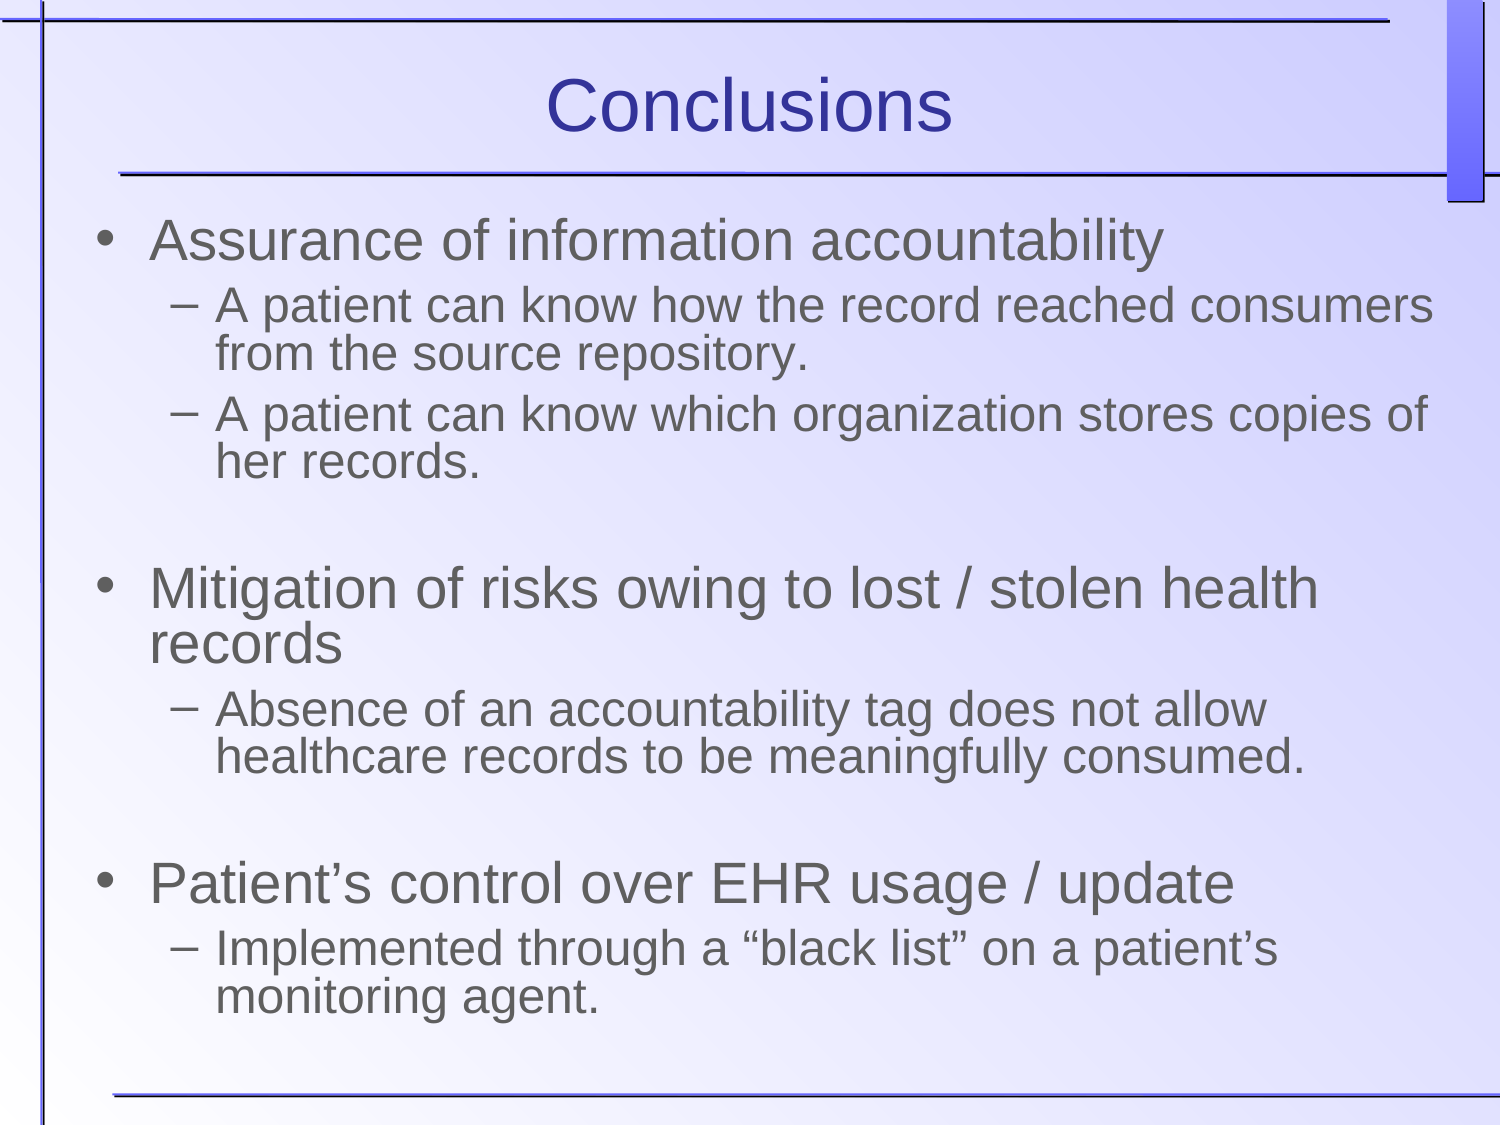

# Conclusions
Assurance of information accountability
A patient can know how the record reached consumers from the source repository.
A patient can know which organization stores copies of her records.
Mitigation of risks owing to lost / stolen health records
Absence of an accountability tag does not allow healthcare records to be meaningfully consumed.
Patient’s control over EHR usage / update
Implemented through a “black list” on a patient’s monitoring agent.